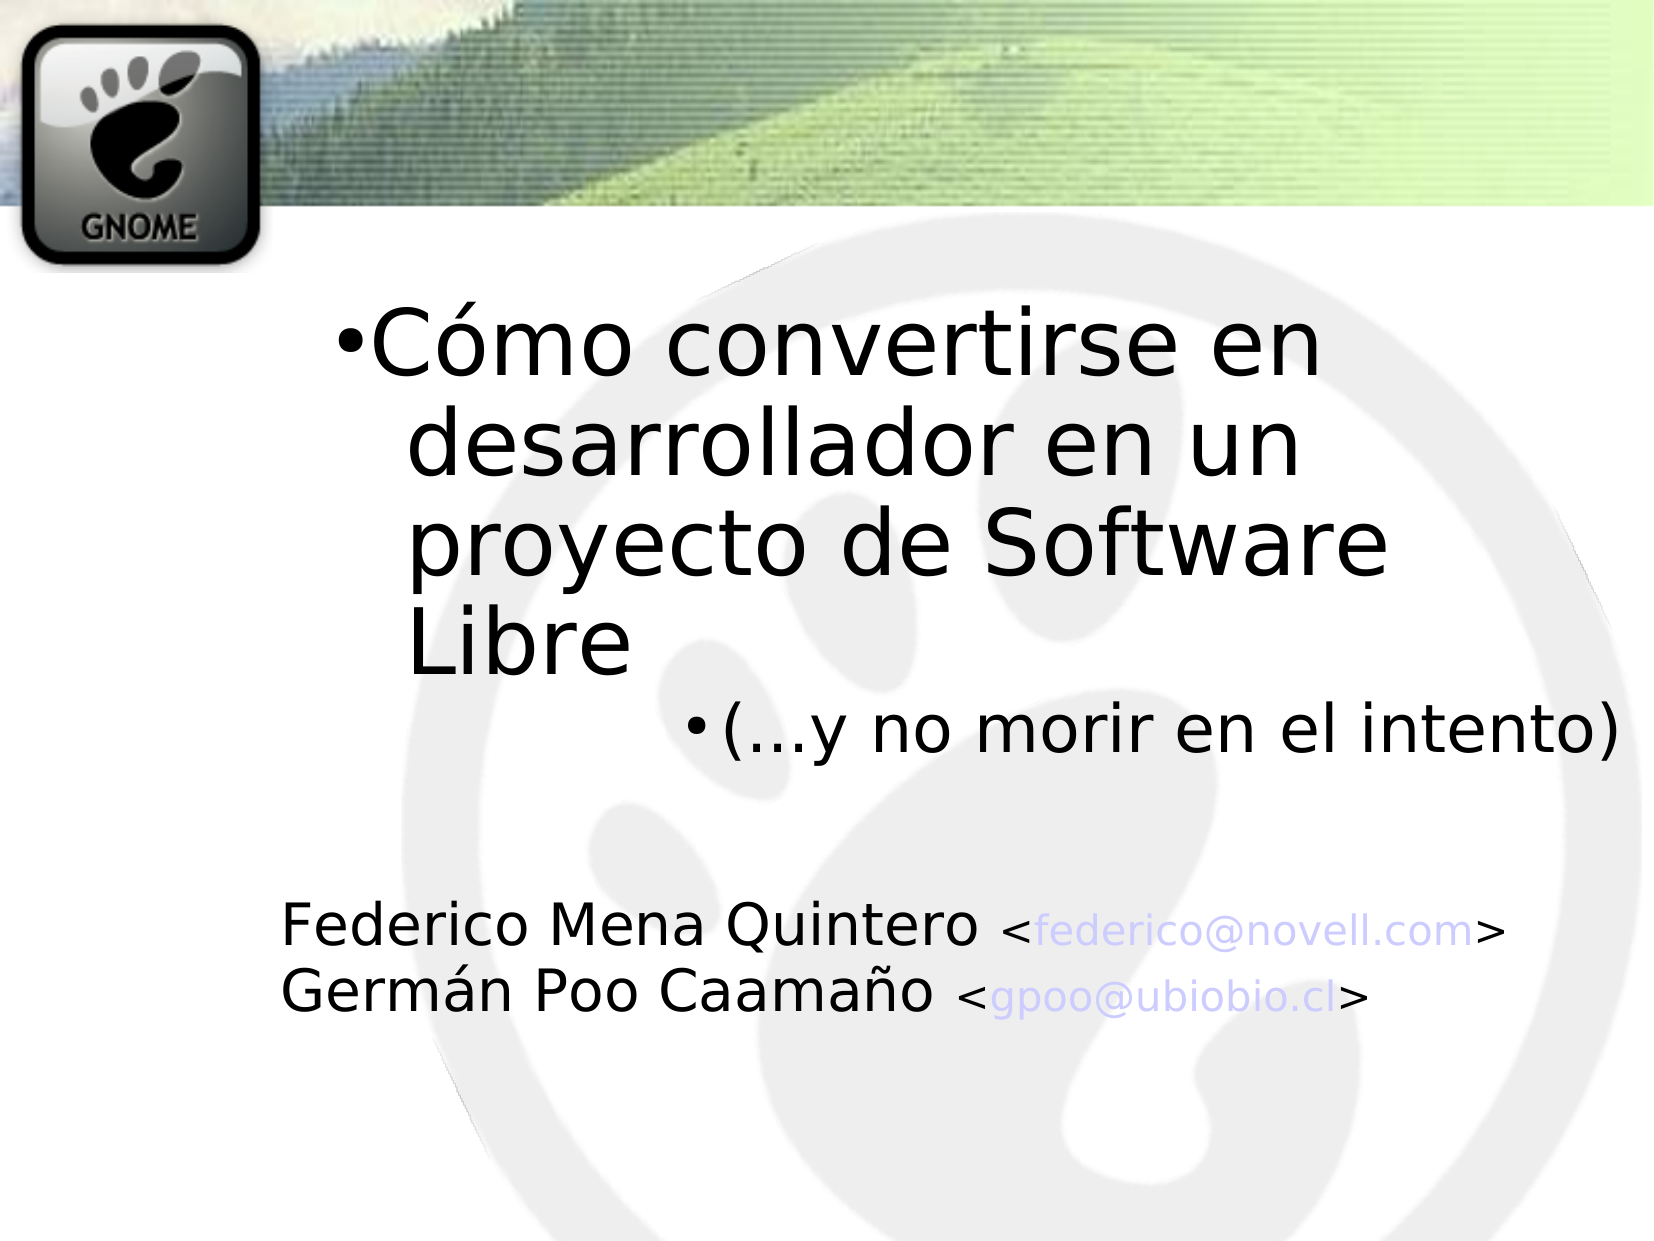

#
Cómo convertirse en desarrollador en un proyecto de Software Libre
(...y no morir en el intento)
Federico Mena Quintero <federico@novell.com>
Germán Poo Caamaño <gpoo@ubiobio.cl>